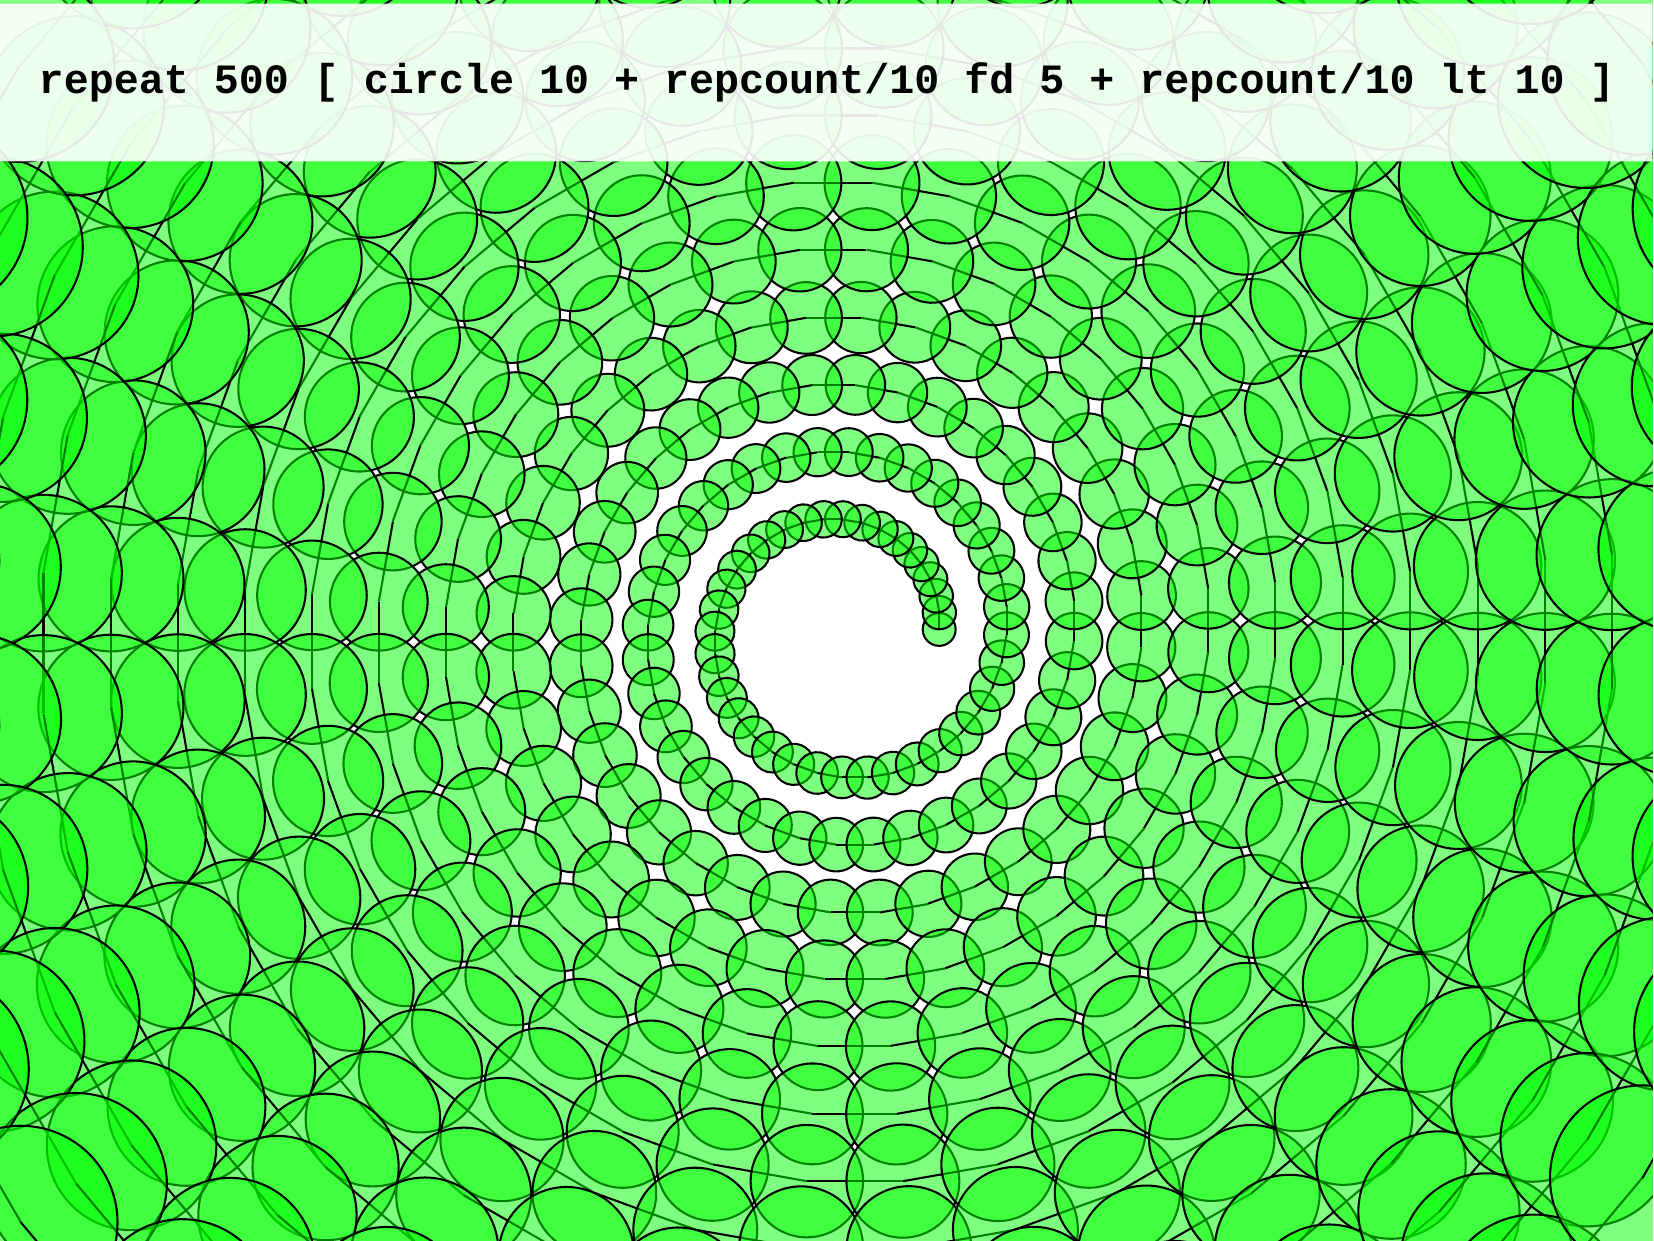

# repeat 500 [ circle 10 + repcount/10 fd 5 + repcount/10 lt 10 ]